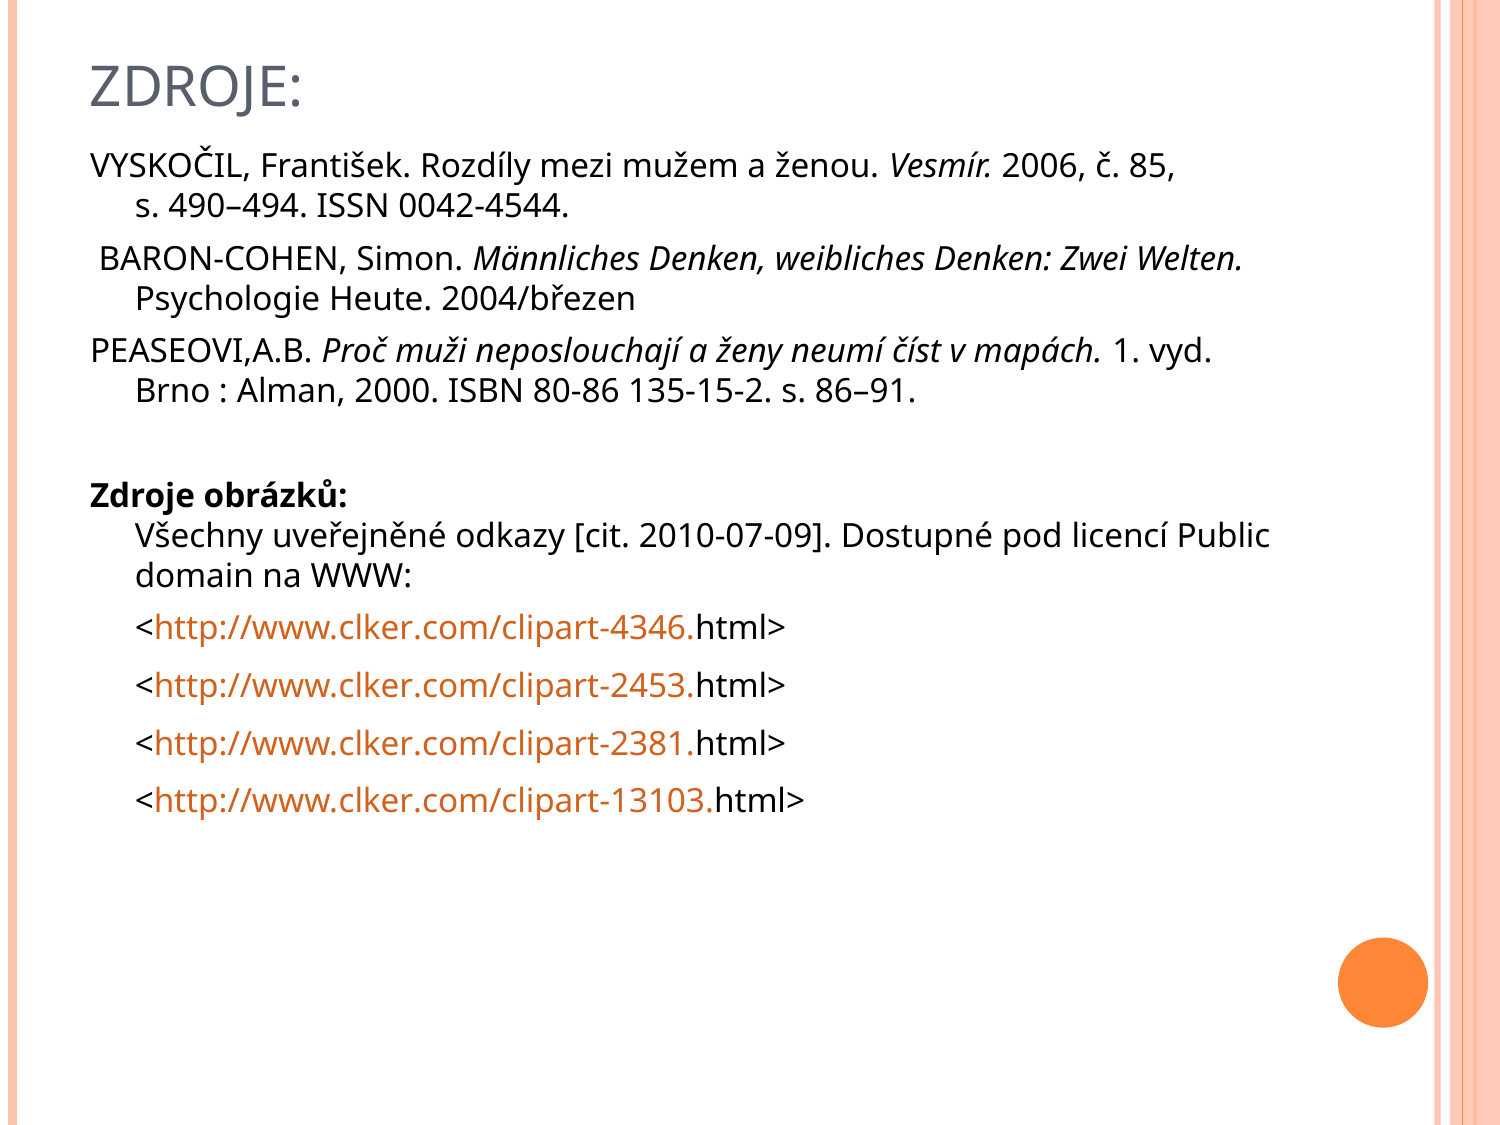

# ZDROJE:
VYSKOČIL, František. Rozdíly mezi mužem a ženou. Vesmír. 2006, č. 85,
s. 490–494. ISSN 0042-4544.
 BARON-COHEN, Simon. Männliches Denken, weibliches Denken: Zwei Welten. Psychologie Heute. 2004/březen
PEASEOVI,A.B. Proč muži neposlouchají a ženy neumí číst v mapách. 1. vyd. Brno : Alman, 2000. ISBN 80-86 135-15-2. s. 86–91.
Zdroje obrázků:
Všechny uveřejněné odkazy [cit. 2010-07-09]. Dostupné pod licencí Public domain na WWW:
	<http://www.clker.com/clipart-4346.html>
	<http://www.clker.com/clipart-2453.html>
	<http://www.clker.com/clipart-2381.html>
	<http://www.clker.com/clipart-13103.html>